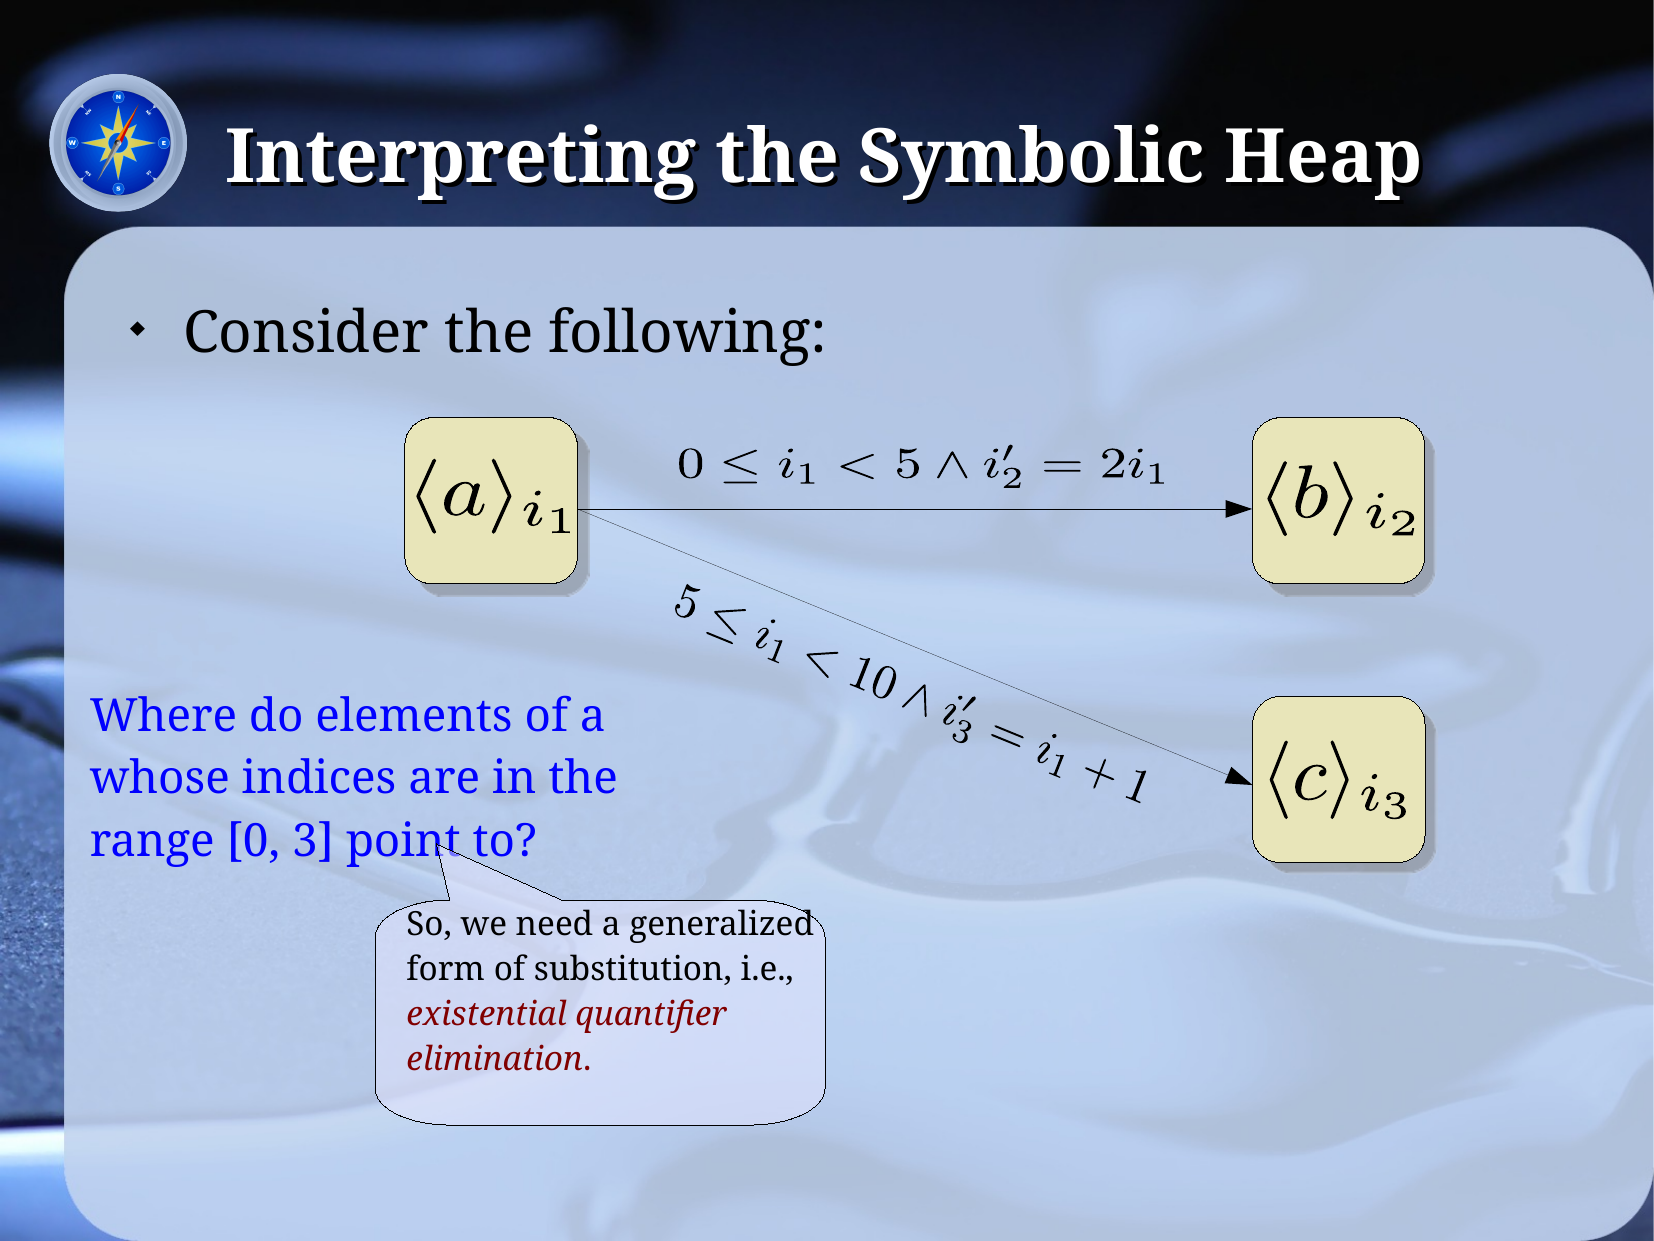

# Interpreting the Symbolic Heap
Consider the following:
Where do elements of a
whose indices are in the range [0, 3] point to?
So, we need a generalized
form of substitution, i.e.,
existential quantifier
elimination.